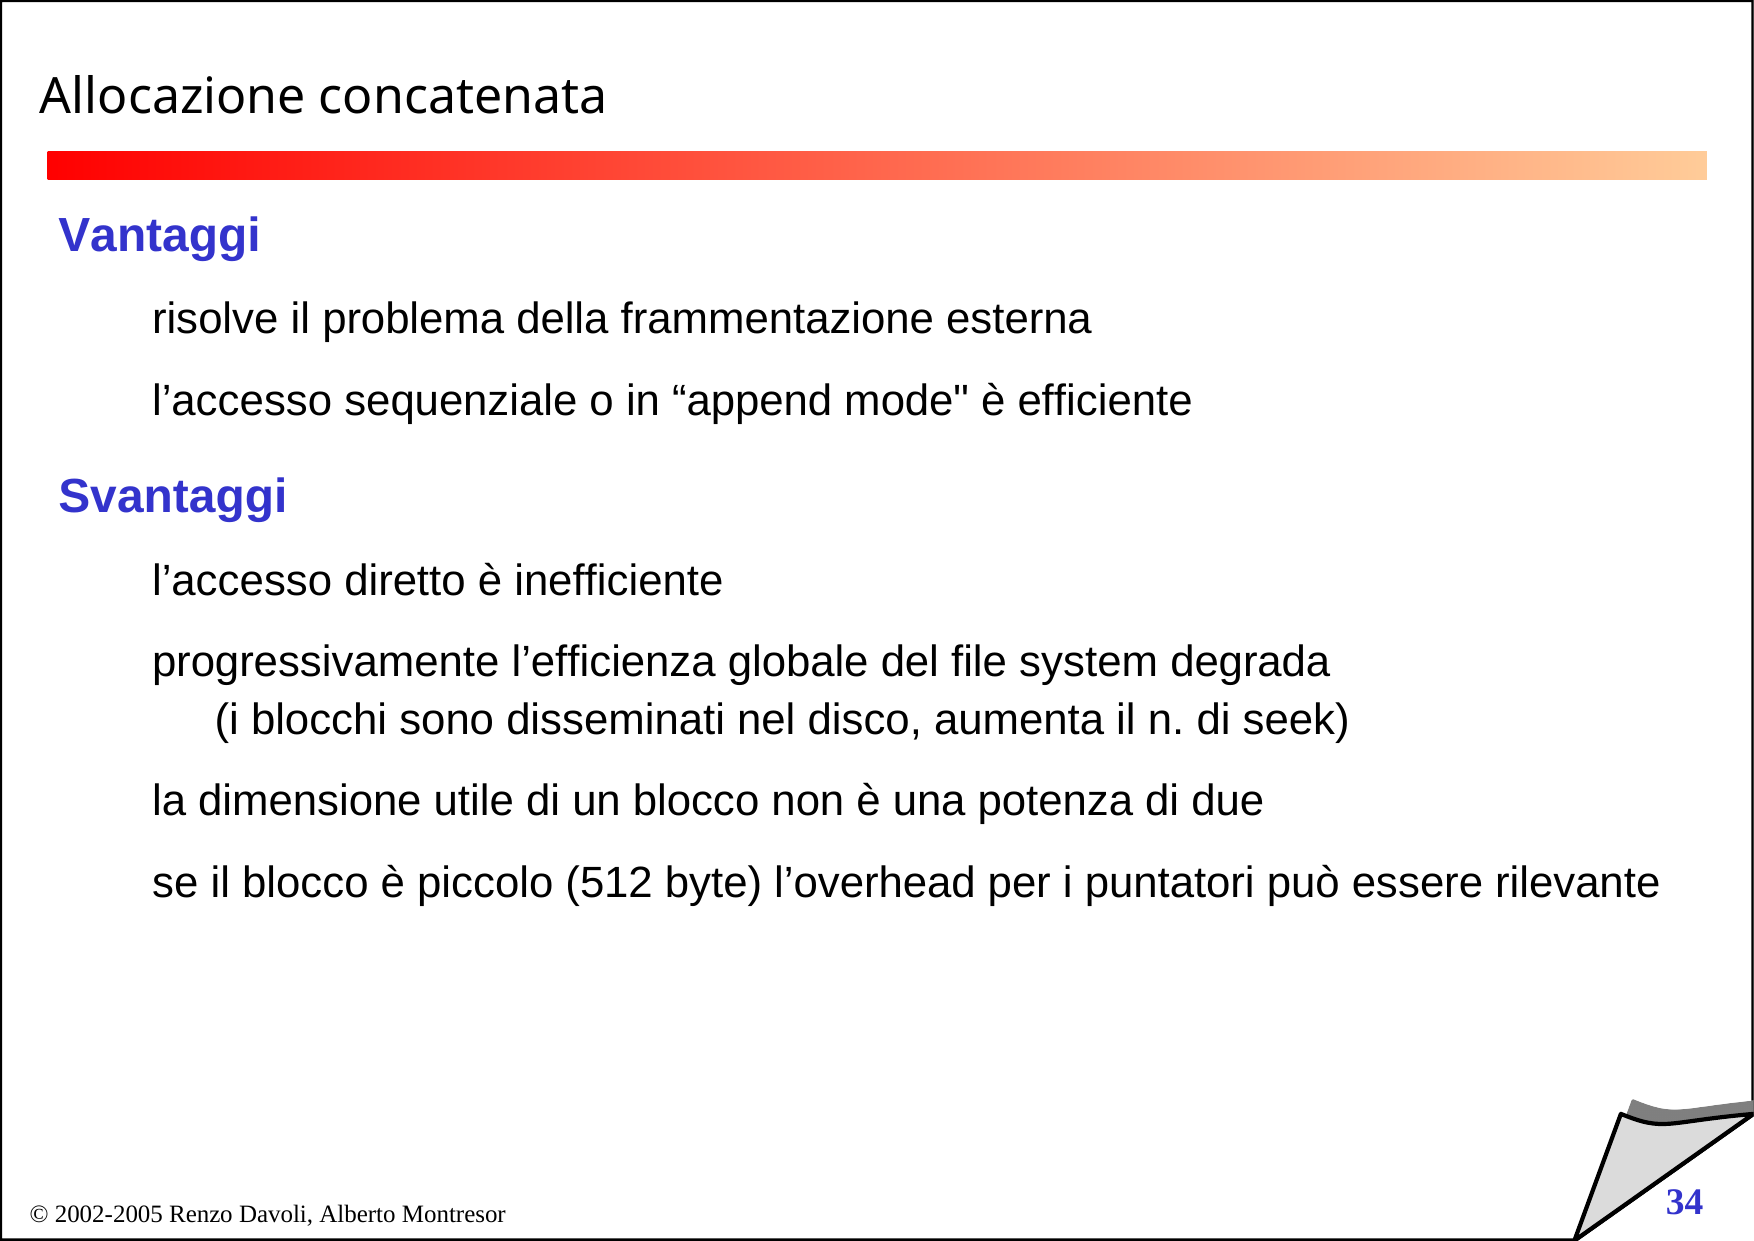

# Allocazione concatenata
Vantaggi
risolve il problema della frammentazione esterna
l’accesso sequenziale o in “append mode" è efficiente
Svantaggi
l’accesso diretto è inefficiente
progressivamente l’efficienza globale del file system degrada
(i blocchi sono disseminati nel disco, aumenta il n. di seek)
la dimensione utile di un blocco non è una potenza di due
se il blocco è piccolo (512 byte) l’overhead per i puntatori può essere rilevante